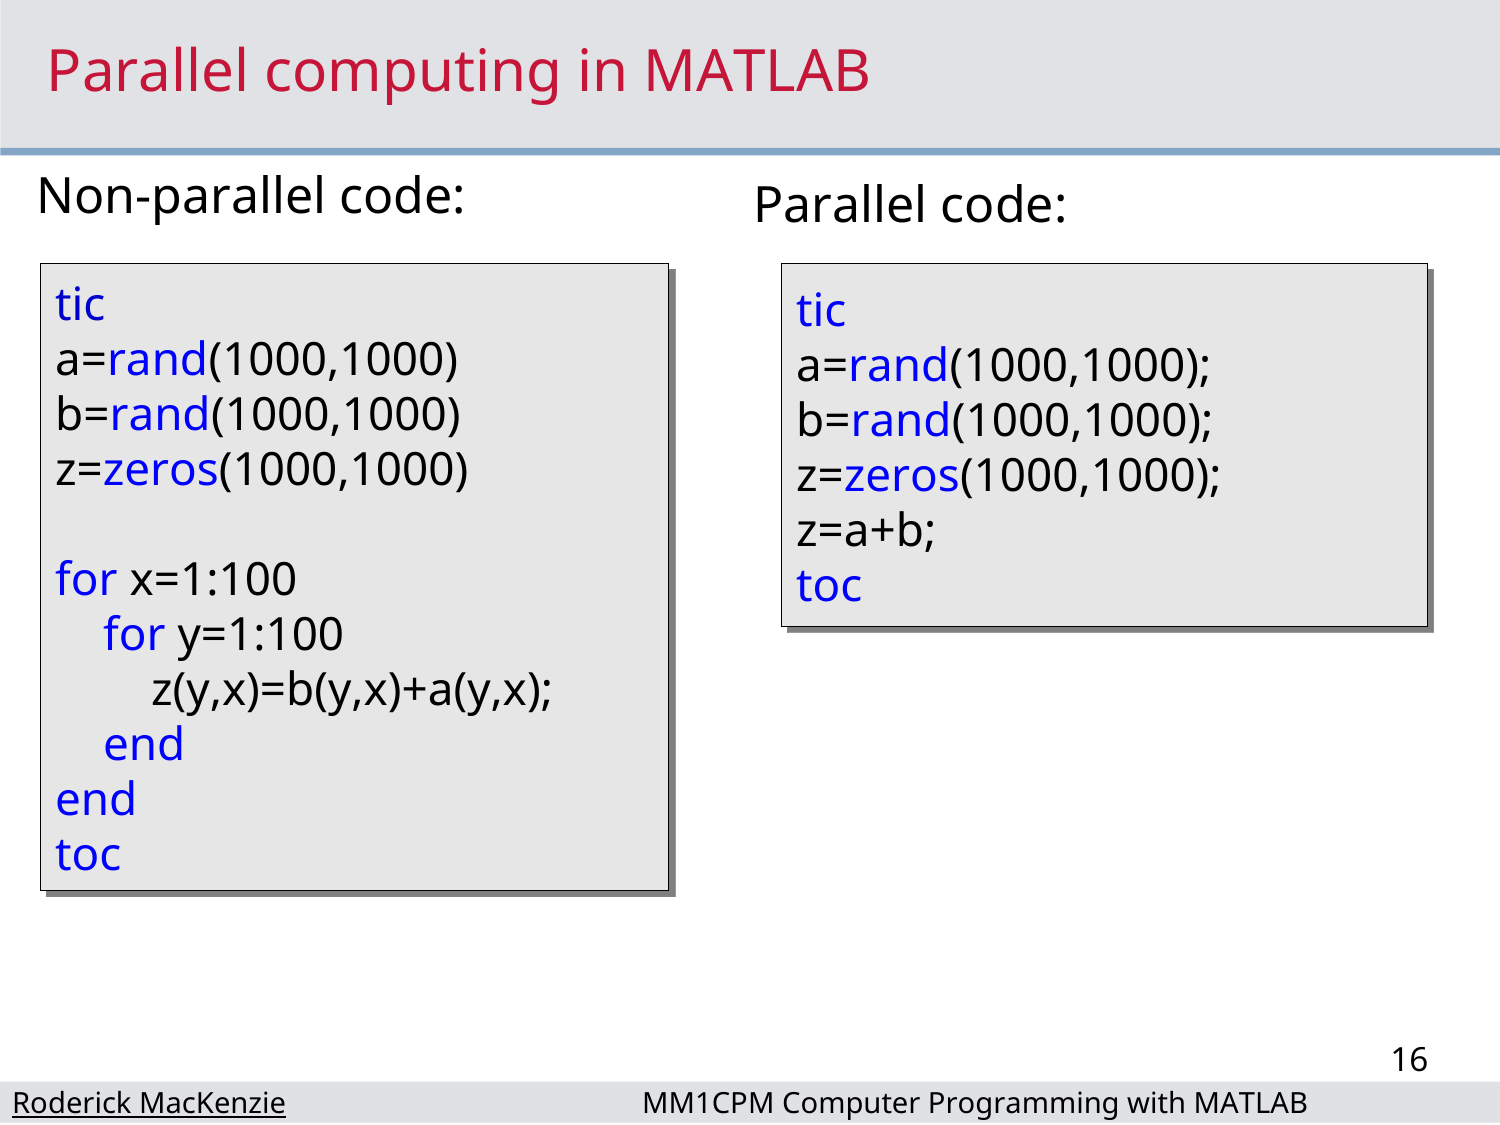

# Parallel computing in MATLAB
Non-parallel code:
Parallel code:
tic
a=rand(1000,1000)
b=rand(1000,1000)
z=zeros(1000,1000)
for x=1:100
 for y=1:100
 z(y,x)=b(y,x)+a(y,x);
 end
end
toc
tic
a=rand(1000,1000);
b=rand(1000,1000);
z=zeros(1000,1000);
z=a+b;
toc